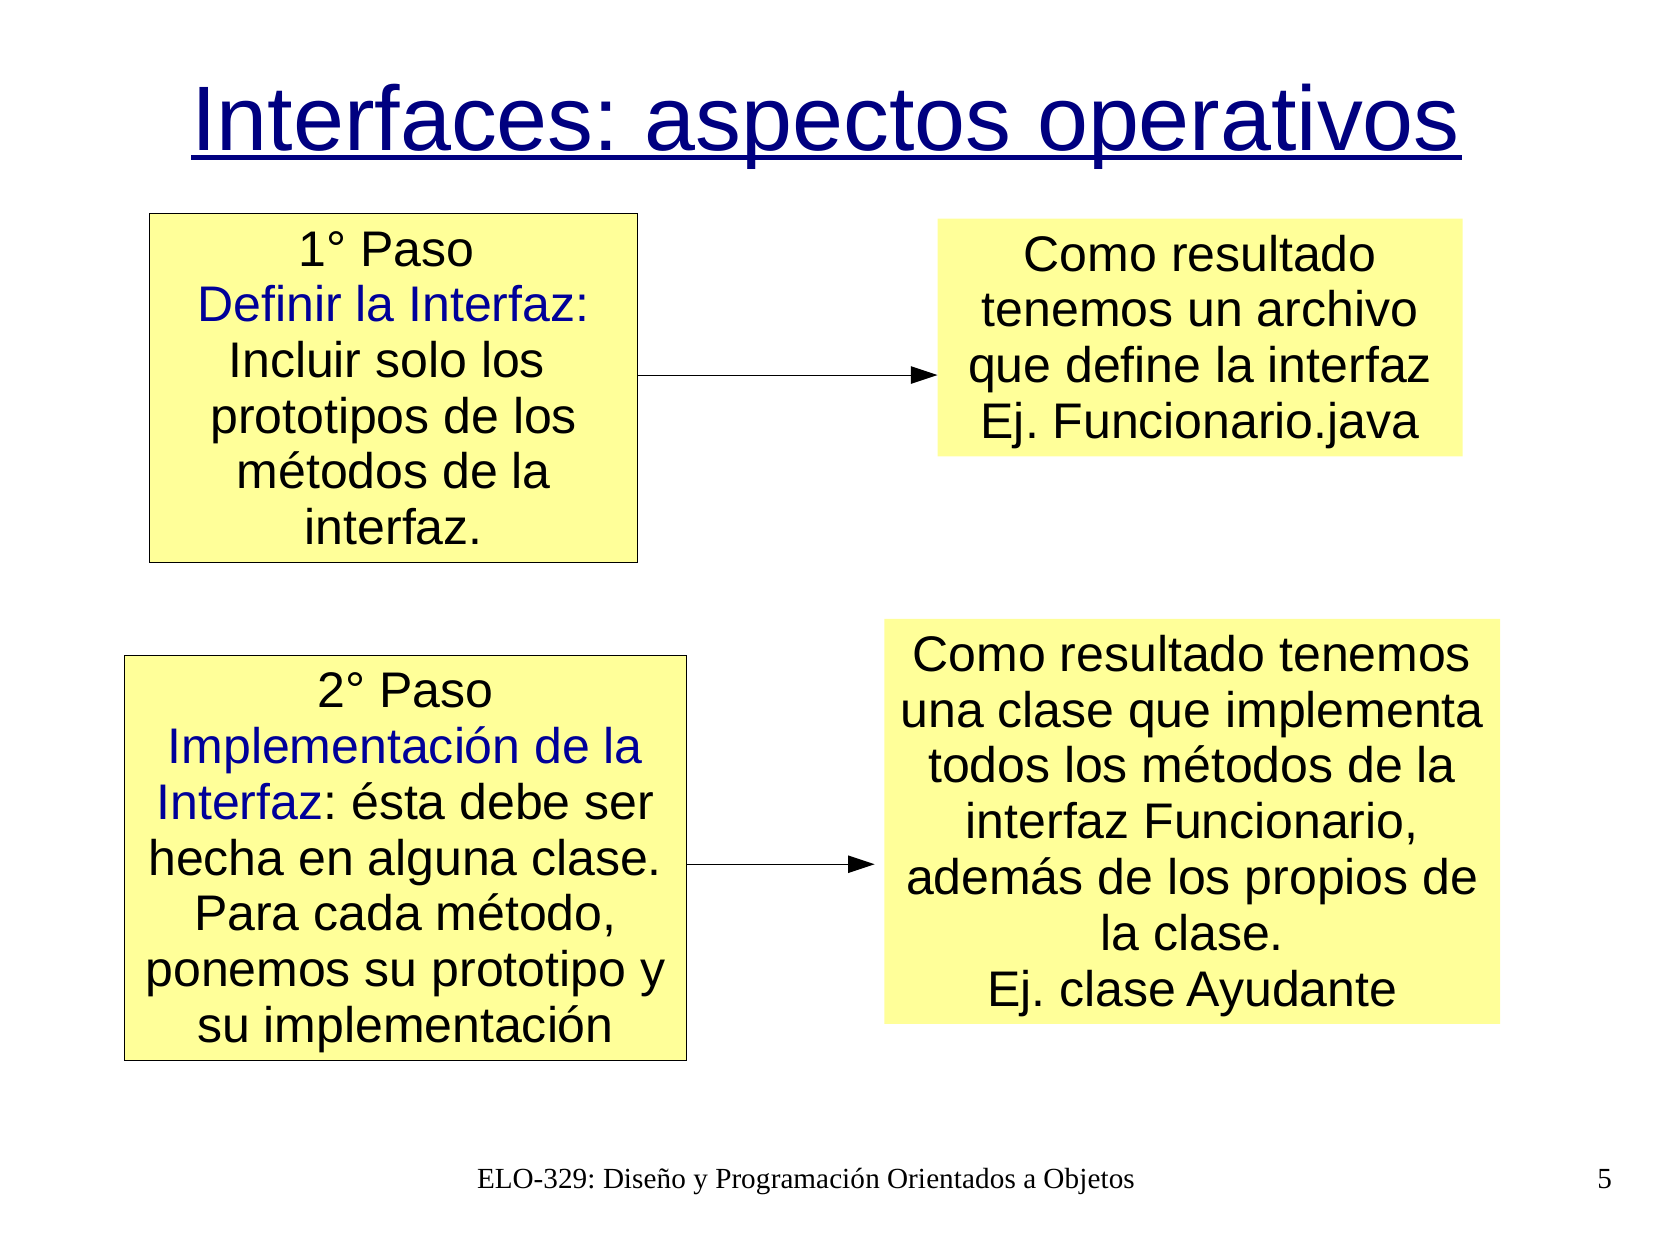

# Interfaces: aspectos operativos
1° Paso
Definir la Interfaz:
Incluir solo los
prototipos de los métodos de la
interfaz.
Como resultado tenemos un archivo que define la interfaz
Ej. Funcionario.java
Como resultado tenemos una clase que implementa todos los métodos de la interfaz Funcionario, además de los propios de la clase.
Ej. clase Ayudante
2° Paso
Implementación de la Interfaz: ésta debe ser hecha en alguna clase.
Para cada método, ponemos su prototipo y su implementación
5